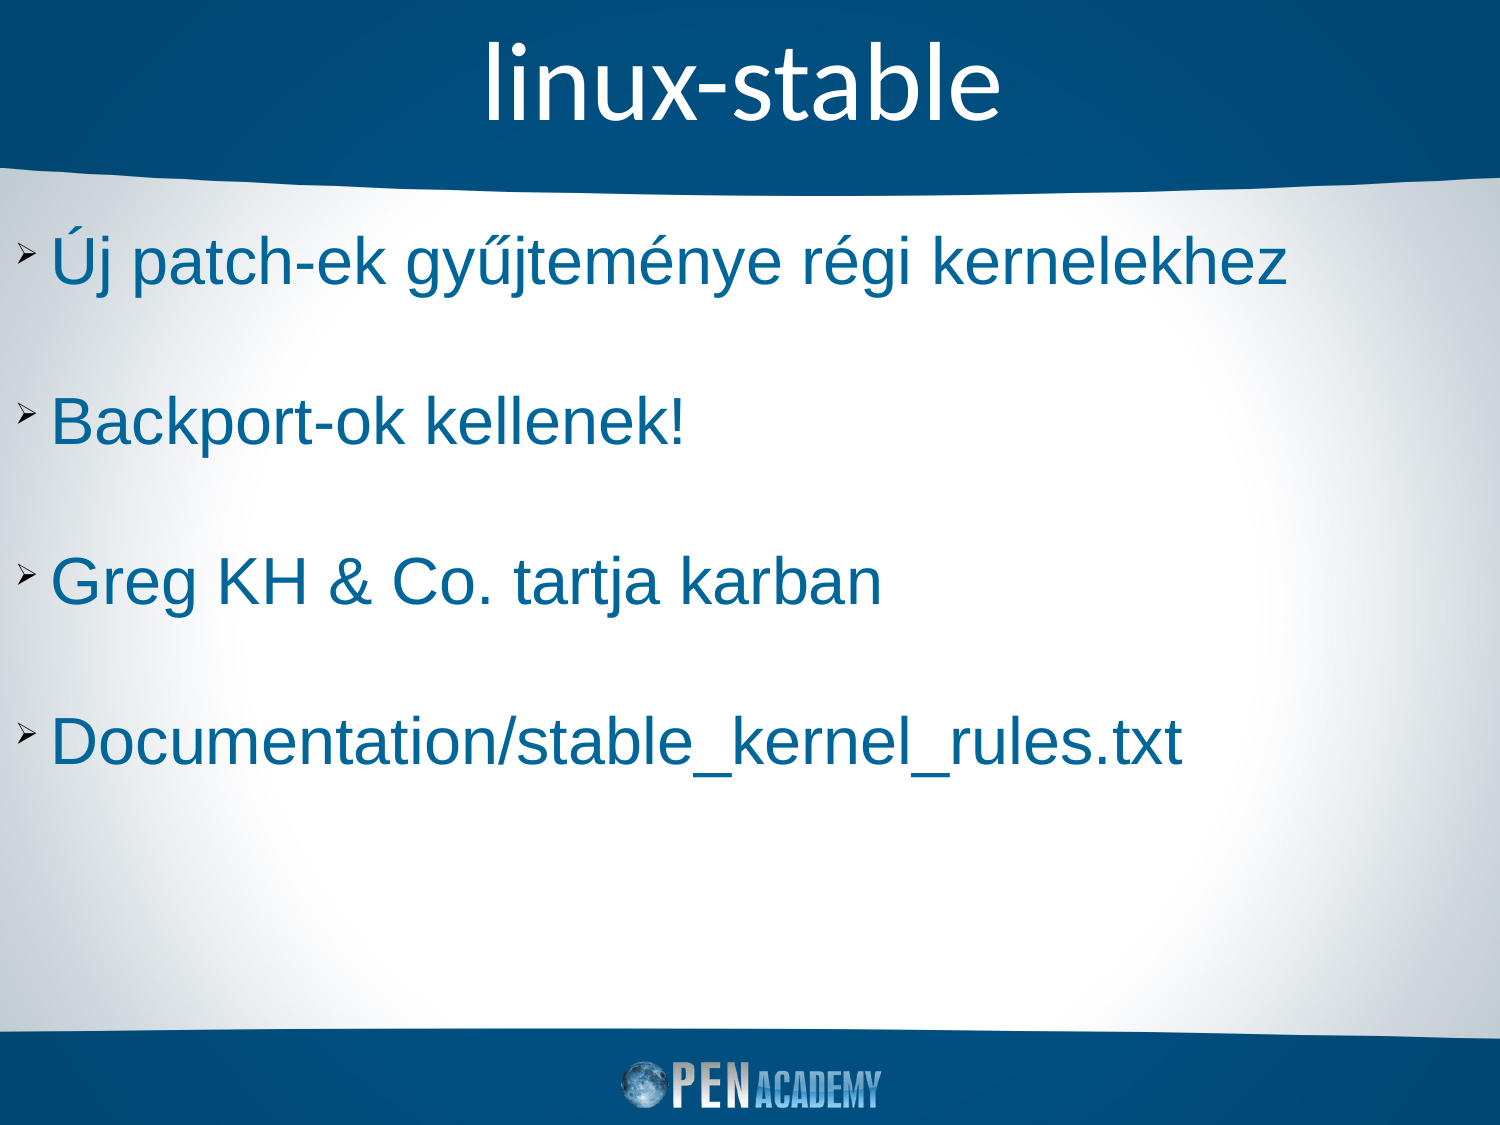

# linux-stable
Új patch-ek gyűjteménye régi kernelekhez
Backport-ok kellenek!
Greg KH & Co. tartja karban
Documentation/stable_kernel_rules.txt